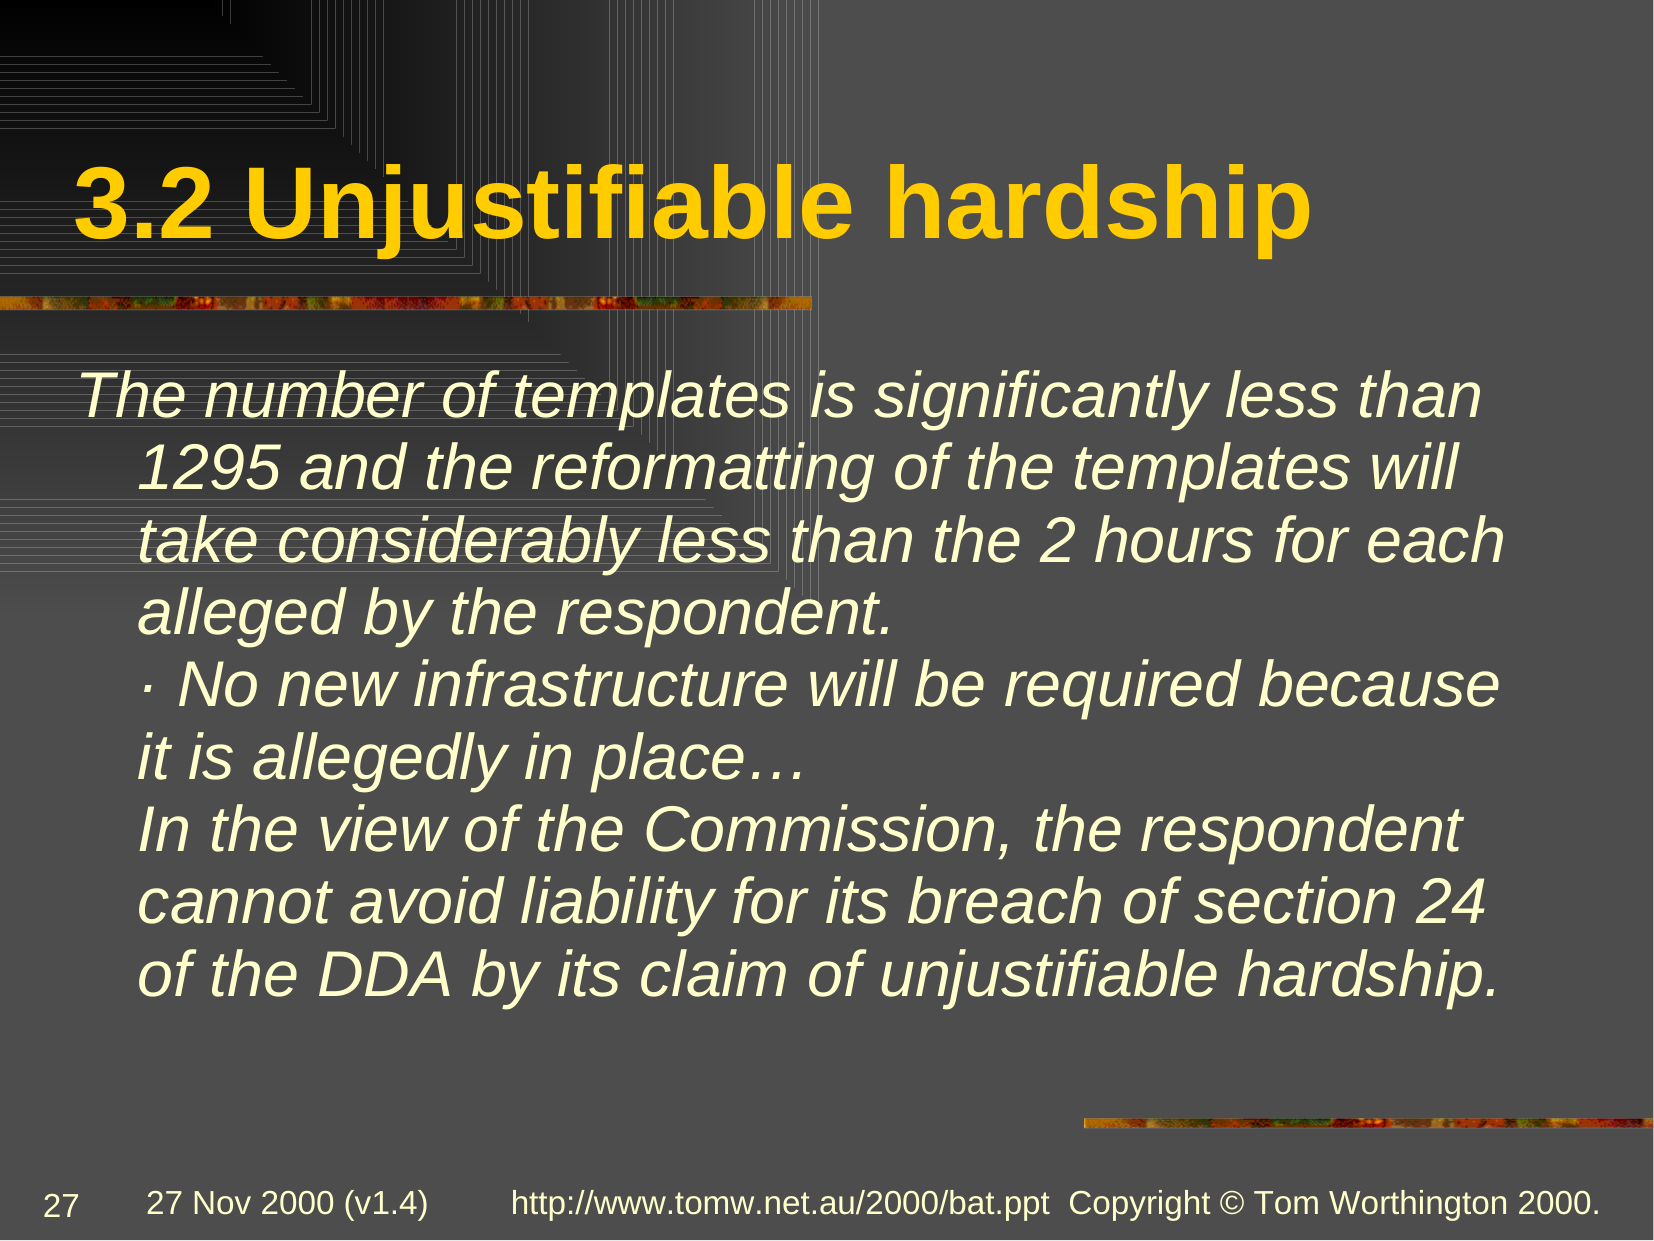

# 3.2 Unjustifiable hardship
The number of templates is significantly less than 1295 and the reformatting of the templates will take considerably less than the 2 hours for each alleged by the respondent.
· No new infrastructure will be required because it is allegedly in place…
In the view of the Commission, the respondent cannot avoid liability for its breach of section 24 of the DDA by its claim of unjustifiable hardship.
27 Nov 2000 (v1.4)
http://www.tomw.net.au/2000/bat.ppt Copyright © Tom Worthington 2000.
27